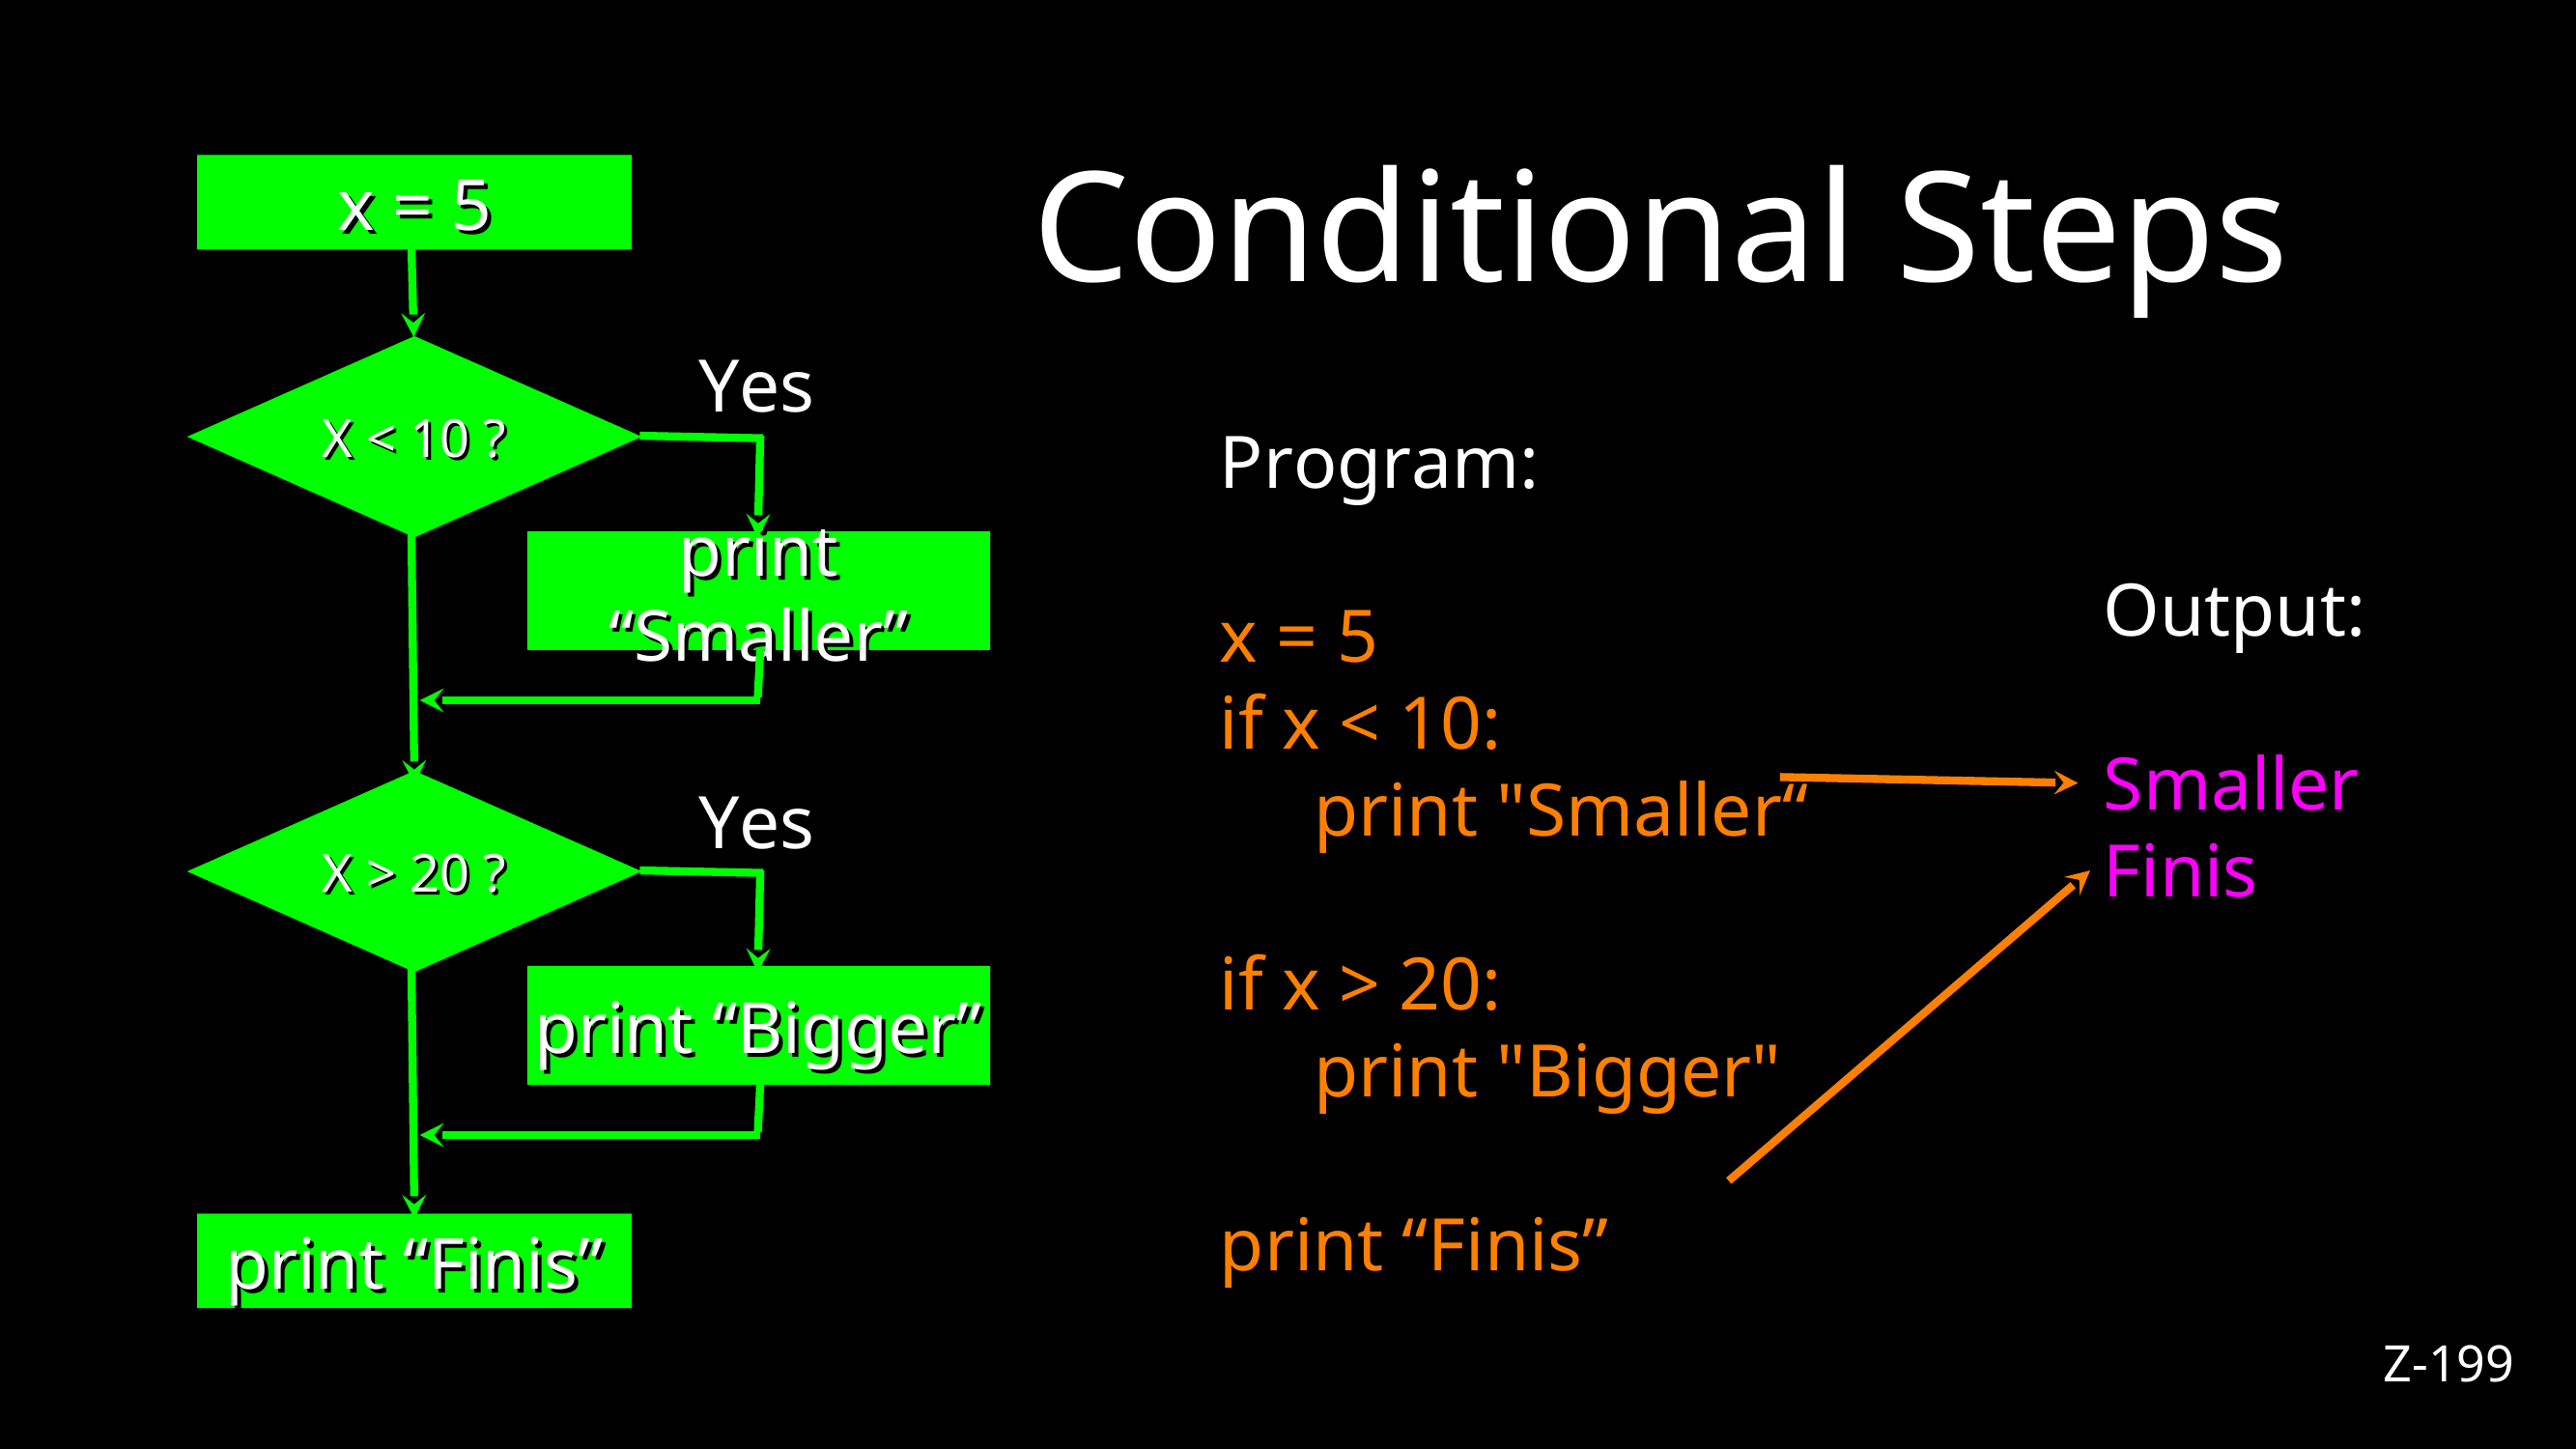

# Conditional Steps
x = 5
X < 10 ?
Yes
Program:
x = 5
if x < 10:
 print "Smaller“
if x > 20:
 print "Bigger"
print “Finis”
print “Smaller”
Output:
Smaller
Finis
X > 20 ?
Yes
print “Bigger”
print “Finis”
Z-199